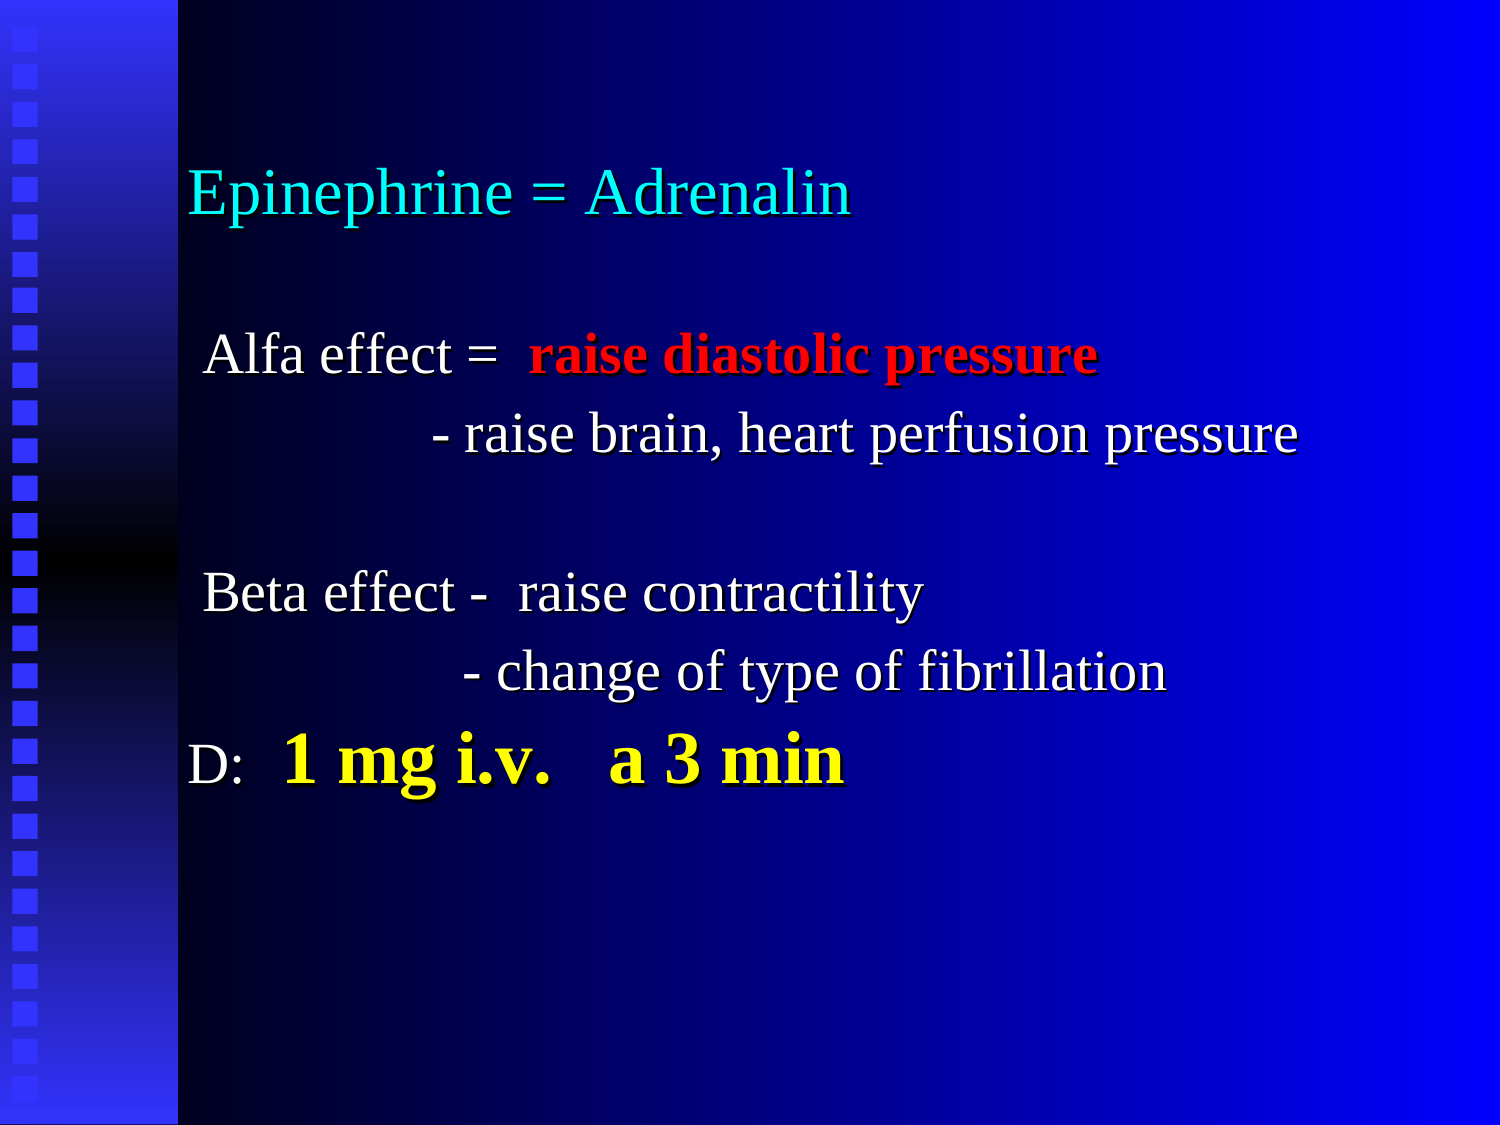

# Epinephrine = Adrenalin
 Alfa effect = raise diastolic pressure
 	- raise brain, heart perfusion pressure
 Beta effect - raise contractility
 - change of type of fibrillation
D: 	1 mg i.v. a 3 min